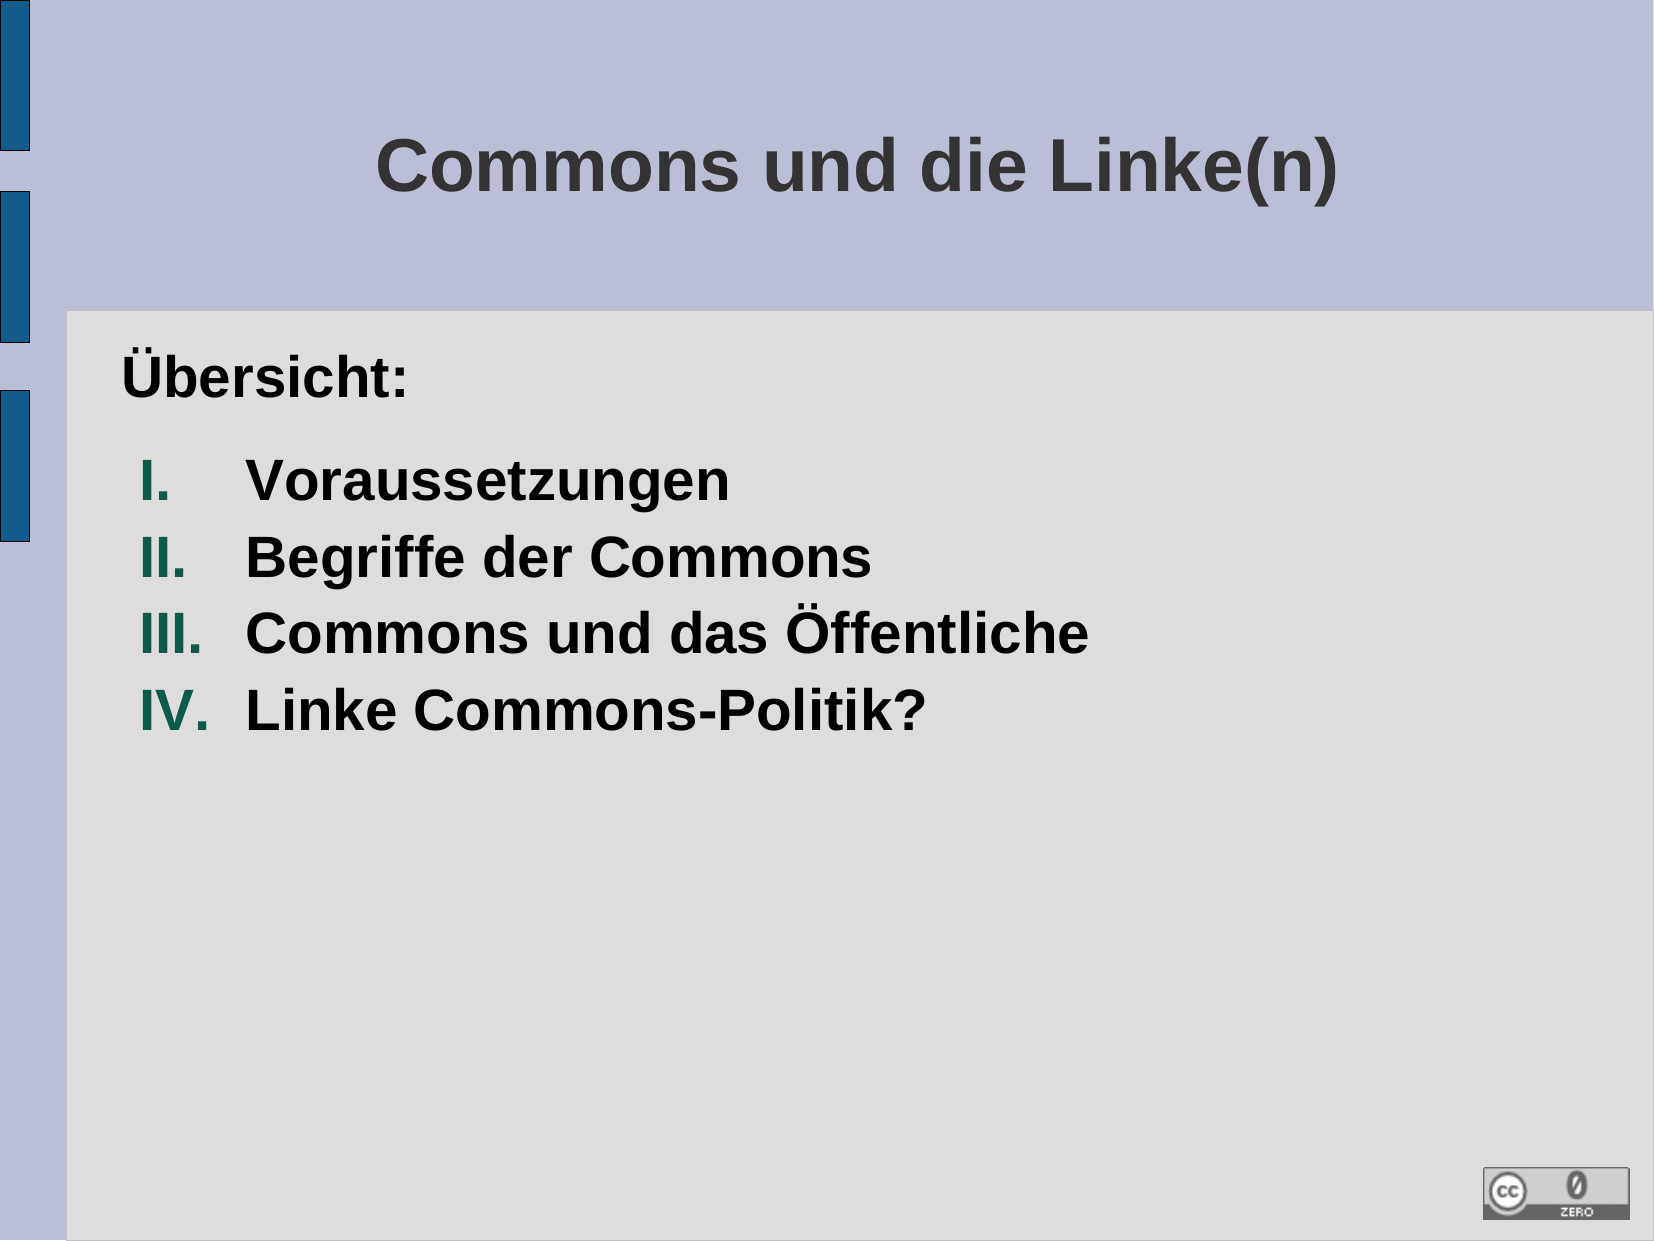

# Commons und die Linke(n)
Übersicht:
Voraussetzungen
Begriffe der Commons
Commons und das Öffentliche
Linke Commons-Politik?